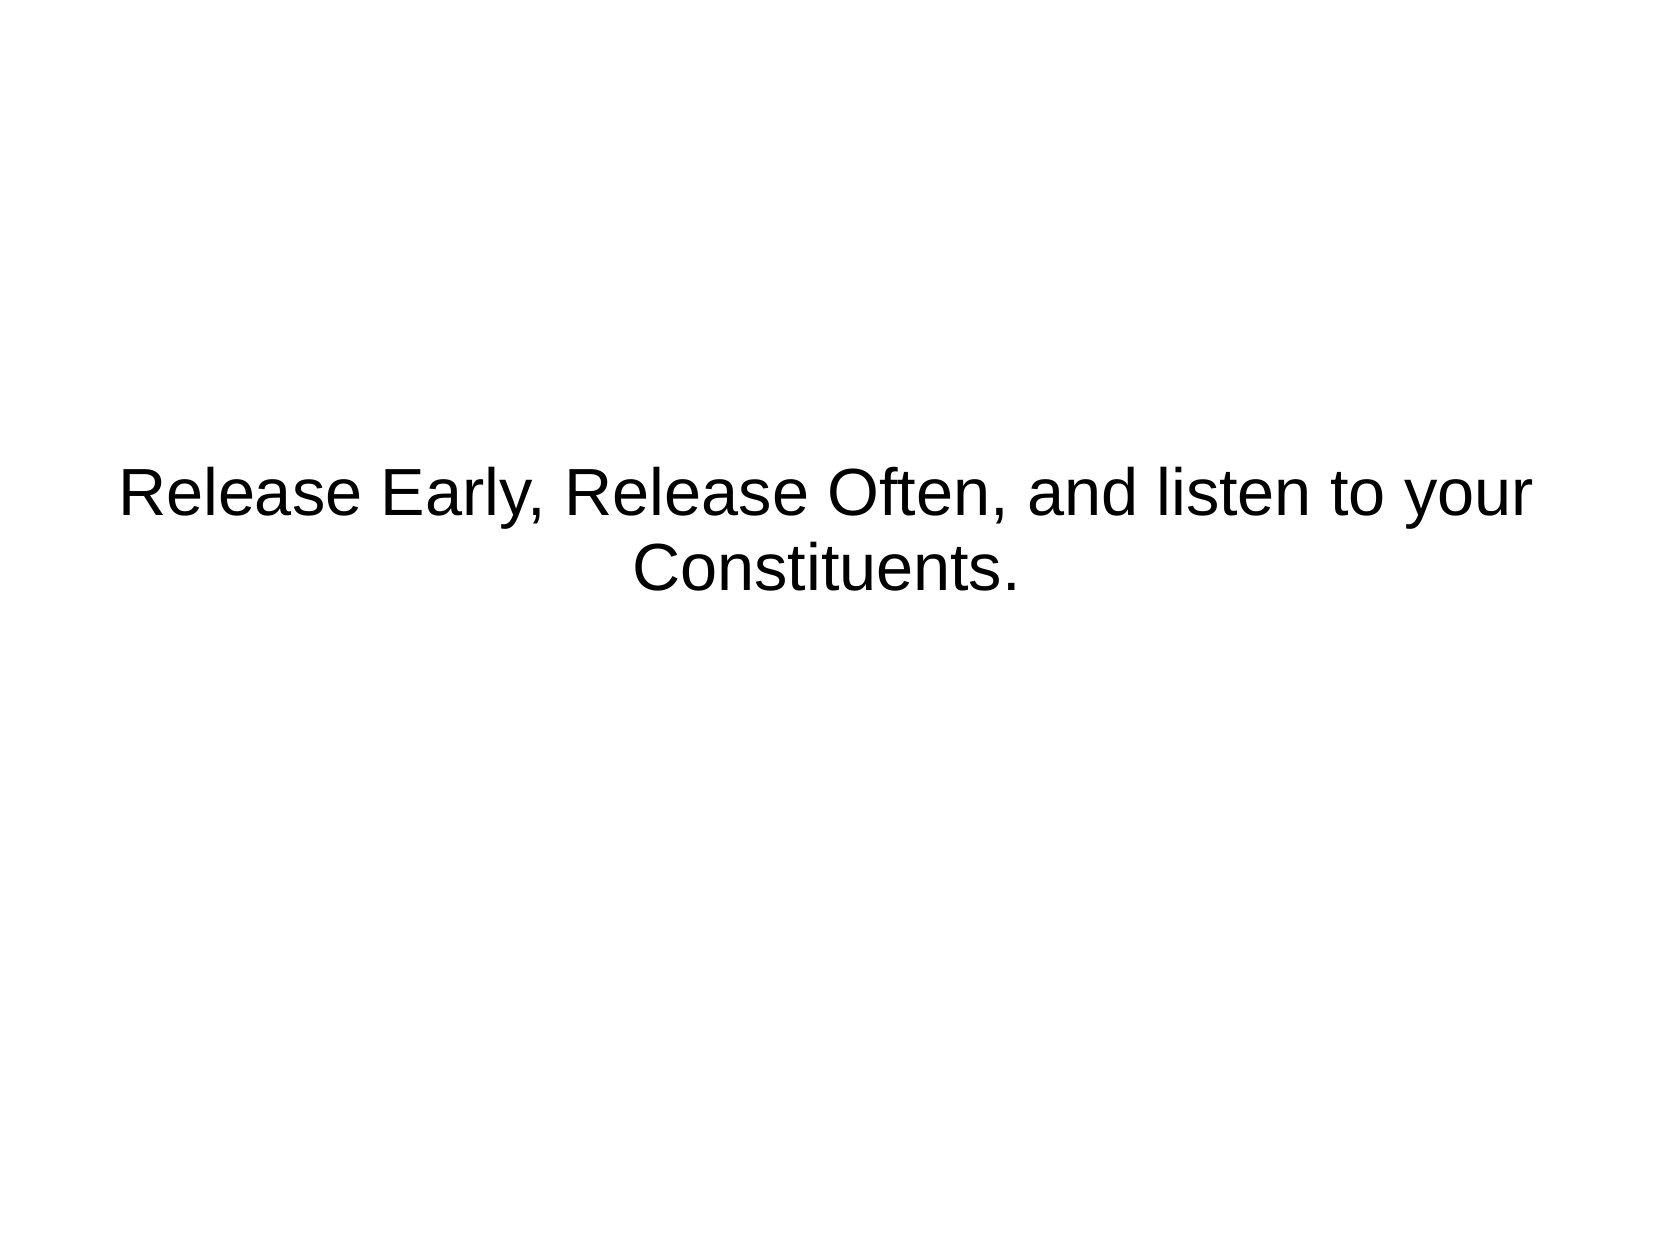

# Release Early, Release Often, and listen to your Constituents.